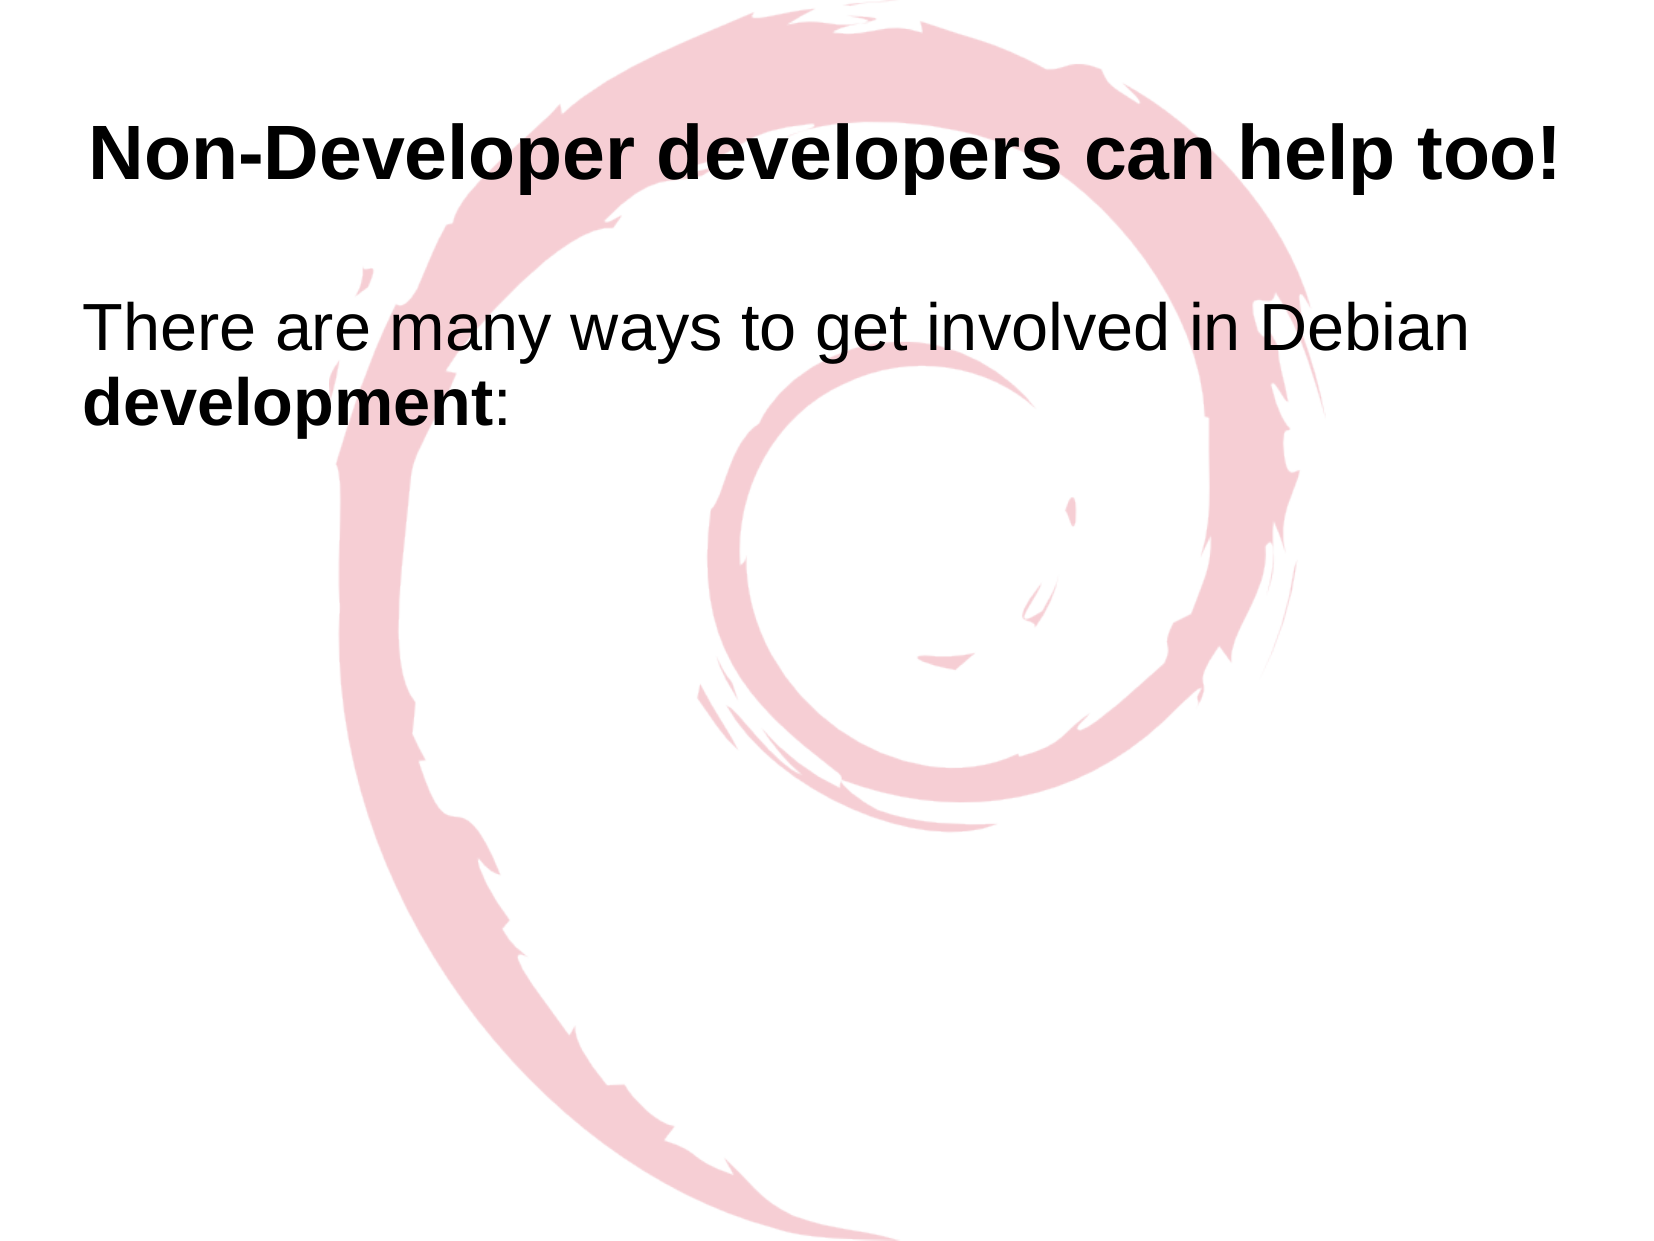

# Non-Developer developers can help too!
There are many ways to get involved in Debian development: